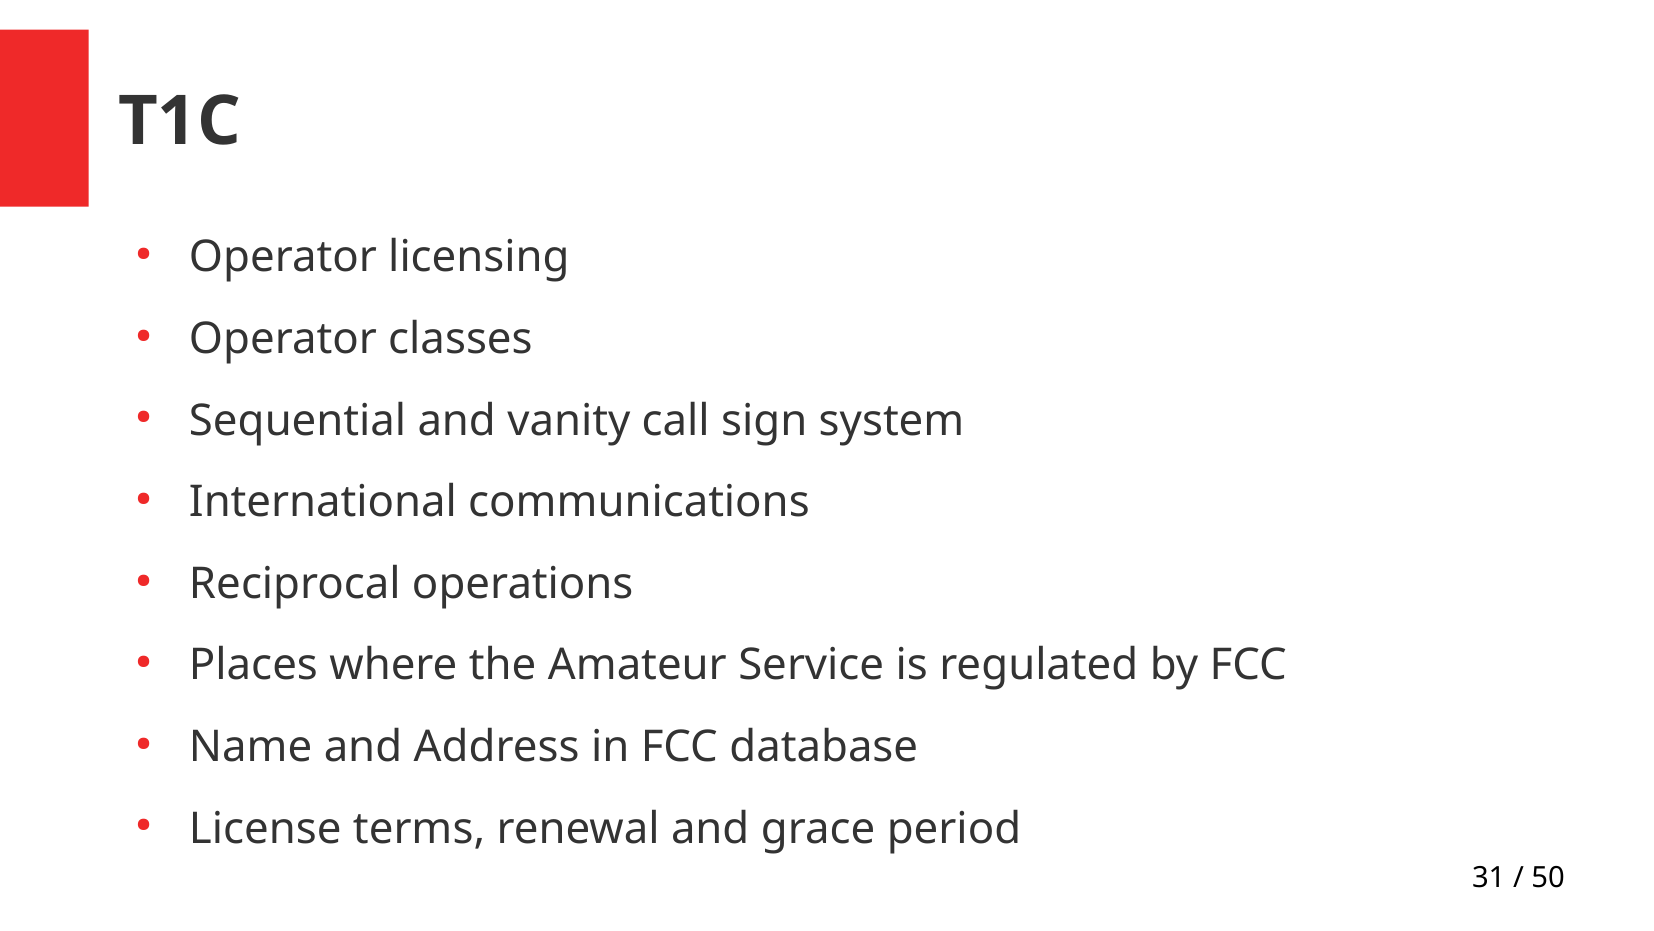

# T1C
Operator licensing
Operator classes
Sequential and vanity call sign system
International communications
Reciprocal operations
Places where the Amateur Service is regulated by FCC
Name and Address in FCC database
License terms, renewal and grace period
31